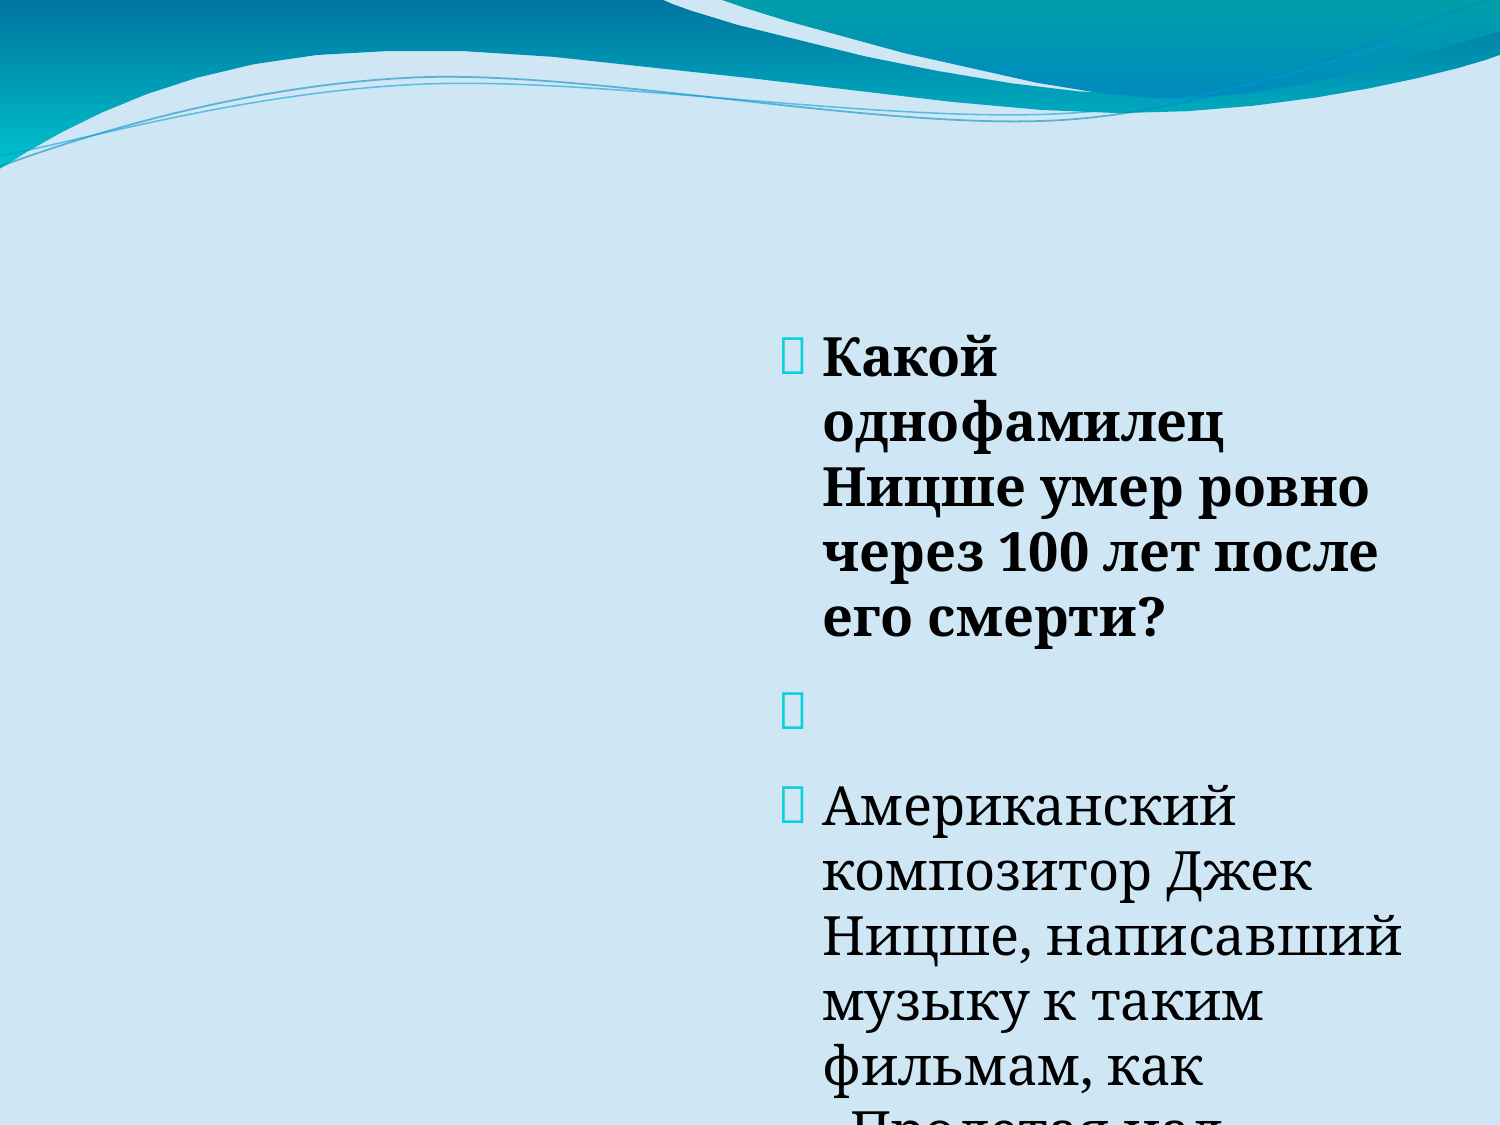

#
Какой однофамилец Ницше умер ровно через 100 лет после его смерти?
Американский композитор Джек Ницше, написавший музыку к таким фильмам, как «Пролетая над гнездом кукушки» и «9 1/2 недель», умер 25 августа 2000 года. По странному совпадению, ровно 100 лет назад, 25 августа 1900 года, умер его однофамилец Фридрих Ницше.